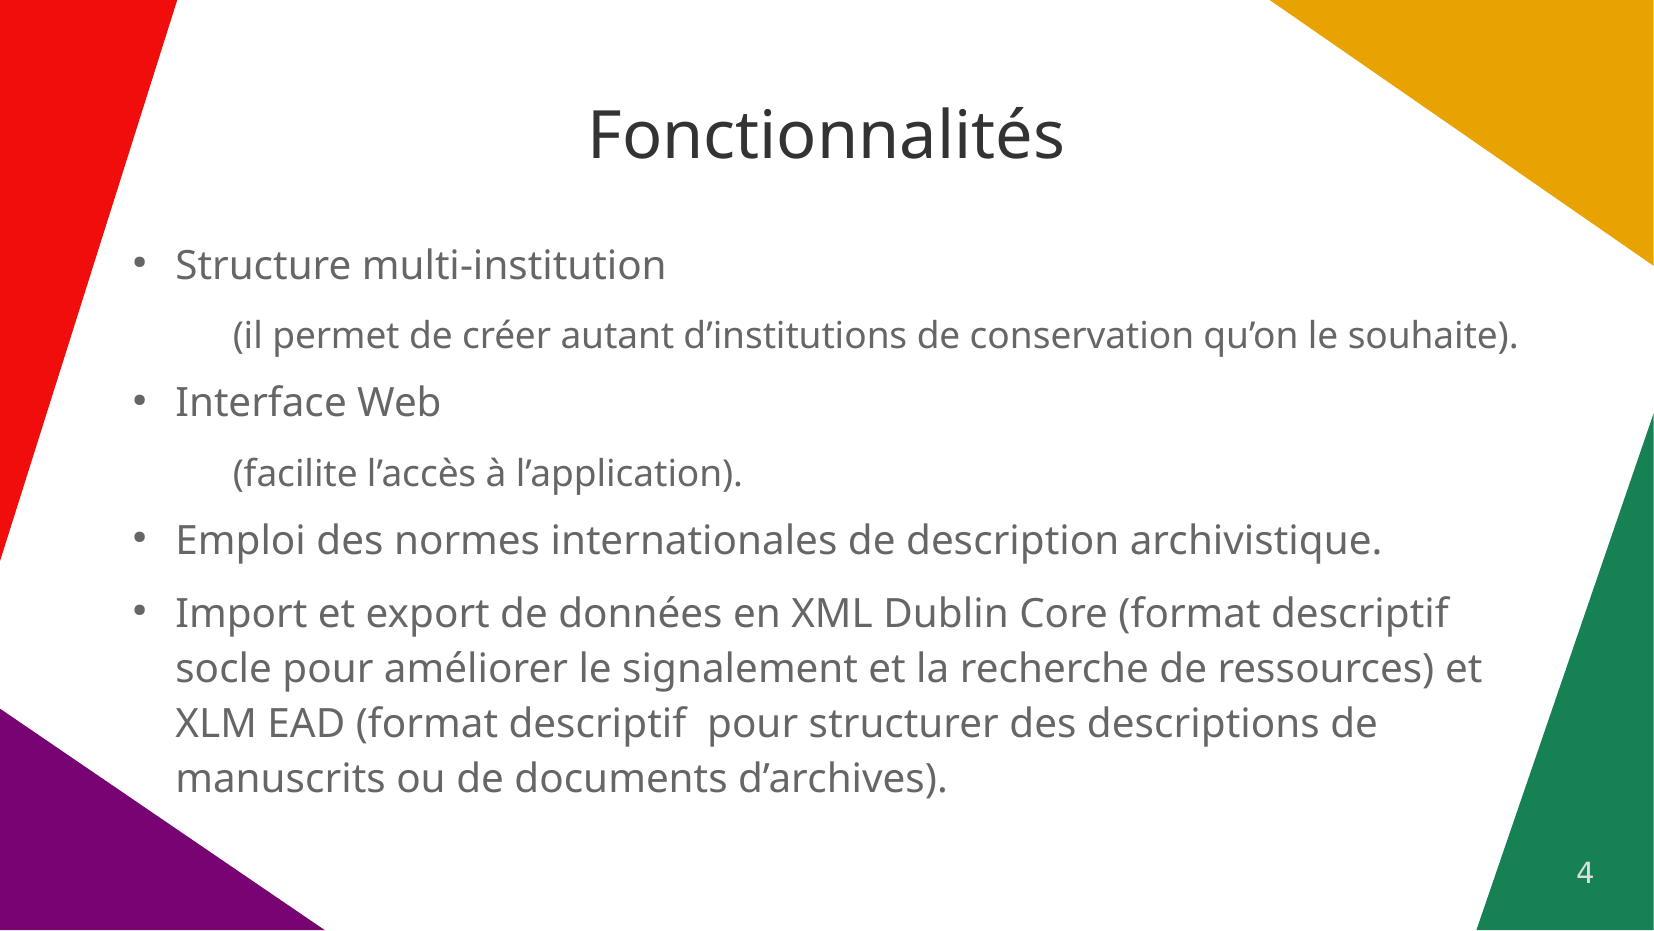

# Fonctionnalités
Structure multi-institution
(il permet de créer autant d’institutions de conservation qu’on le souhaite).
Interface Web
(facilite l’accès à l’application).
Emploi des normes internationales de description archivistique.
Import et export de données en XML Dublin Core (format descriptif socle pour améliorer le signalement et la recherche de ressources) et XLM EAD (format descriptif pour structurer des descriptions de manuscrits ou de documents d’archives).
4